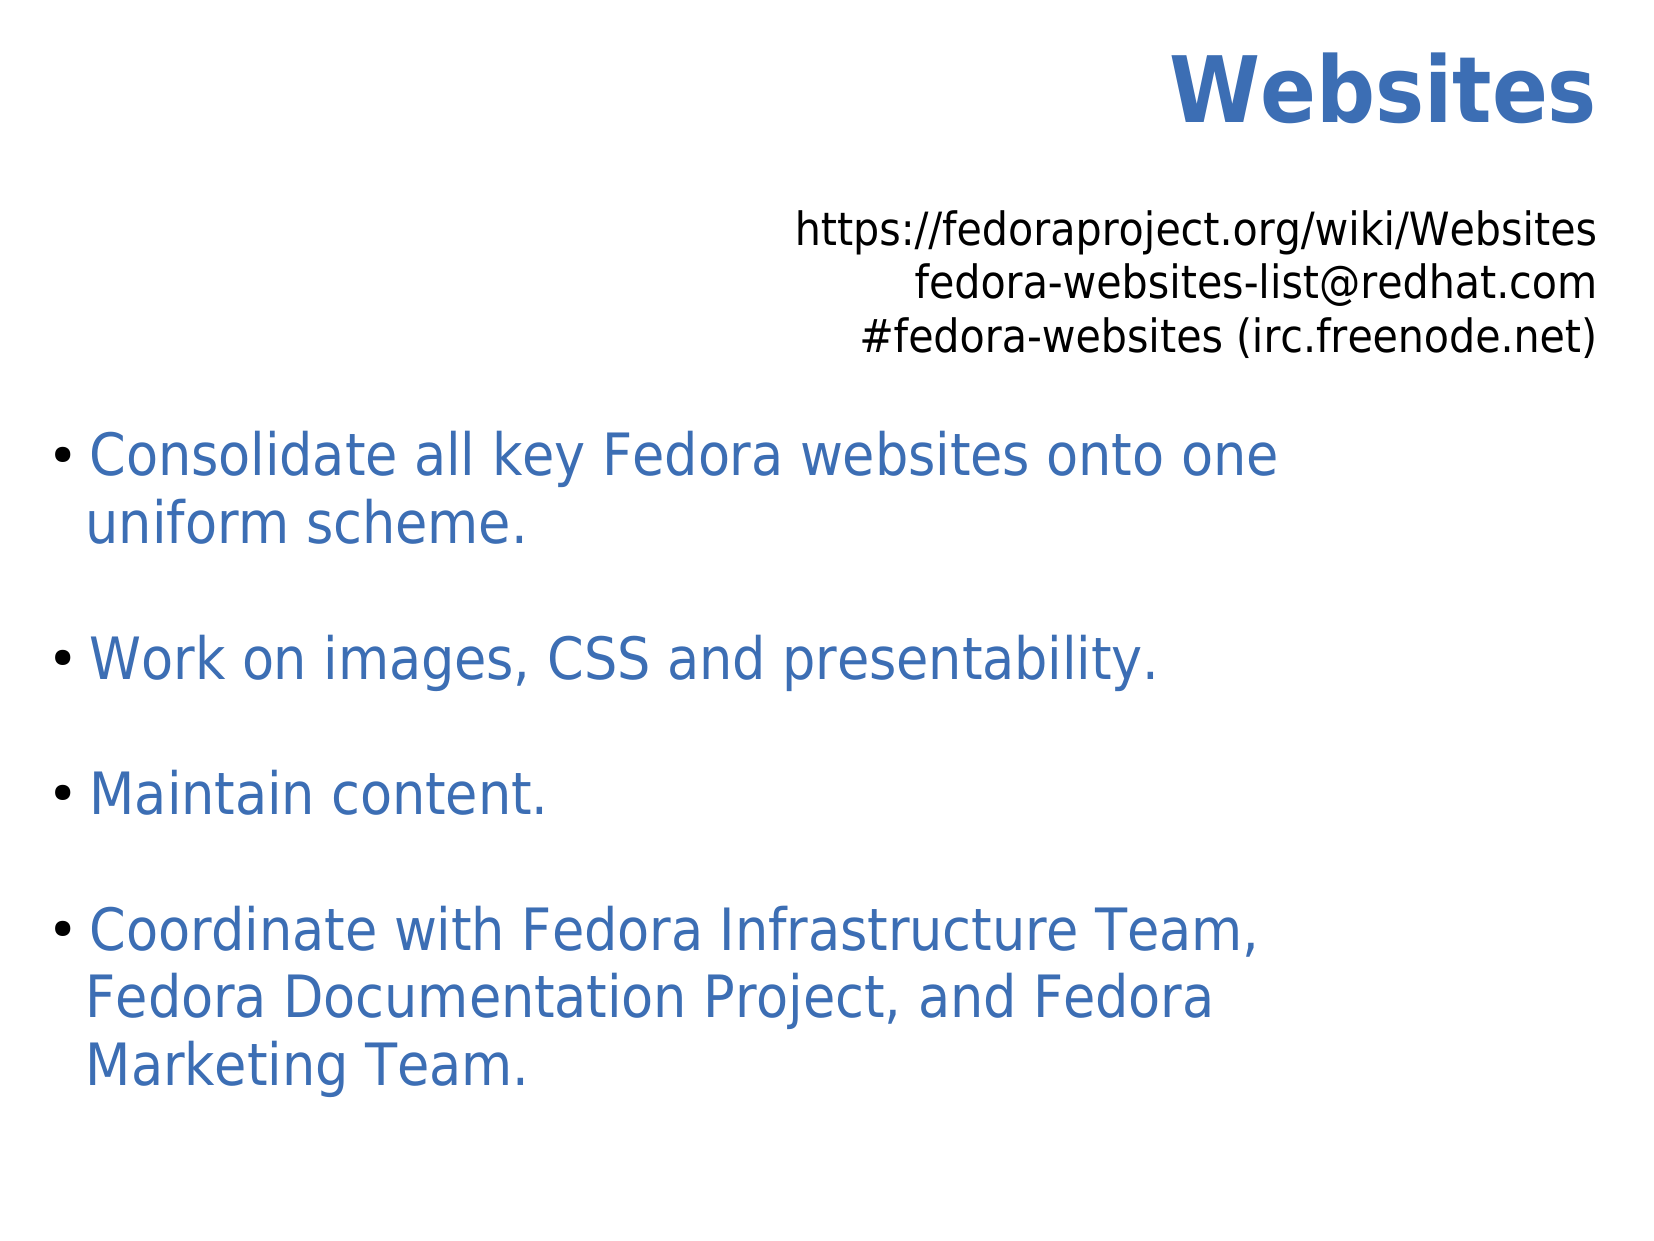

Websites
https://fedoraproject.org/wiki/Websites
fedora-websites-list@redhat.com
#fedora-websites (irc.freenode.net)
 Consolidate all key Fedora websites onto one
 uniform scheme.
 Work on images, CSS and presentability.
 Maintain content.
 Coordinate with Fedora Infrastructure Team,
 Fedora Documentation Project, and Fedora
 Marketing Team.